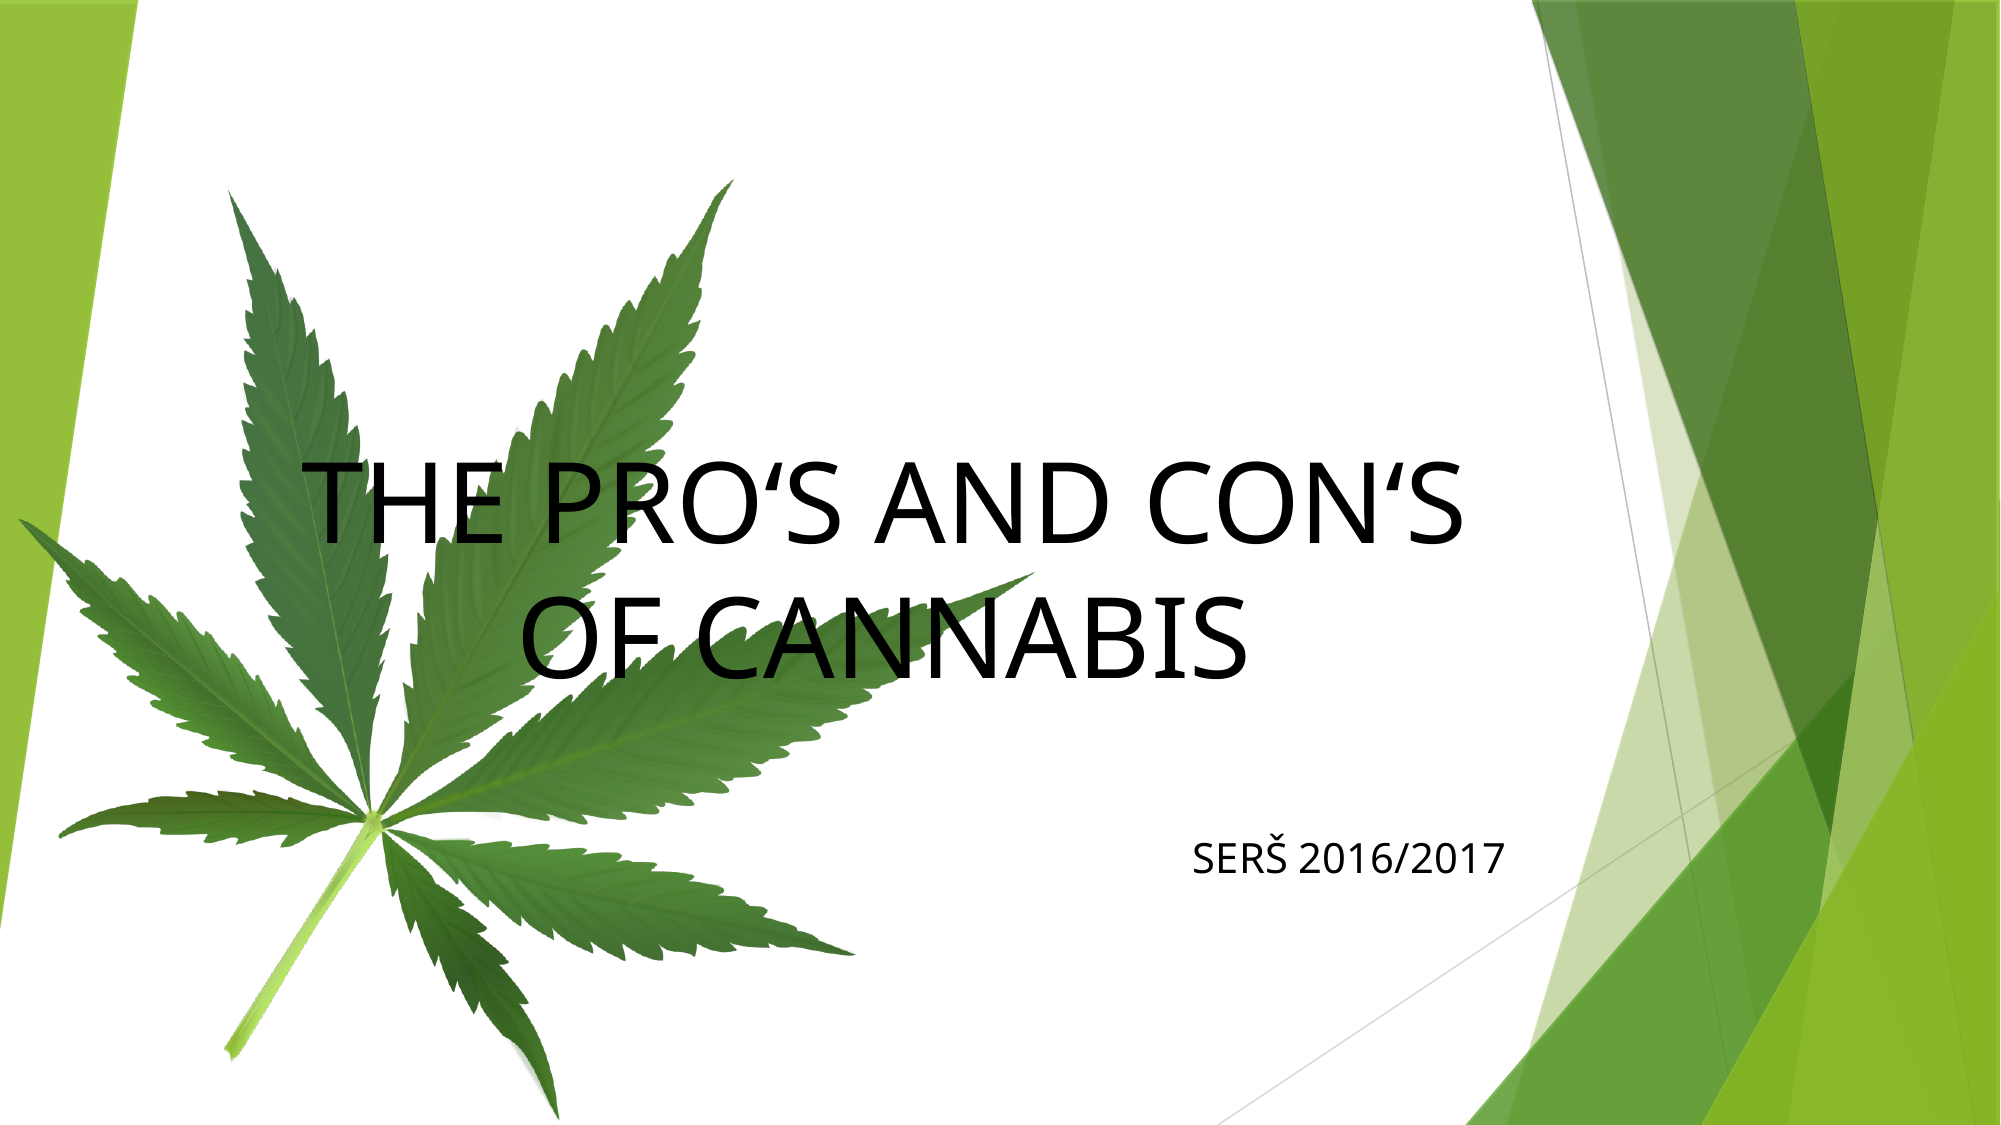

# THE PRO‘S AND CON‘S OF CANNABIS
SERŠ 2016/2017